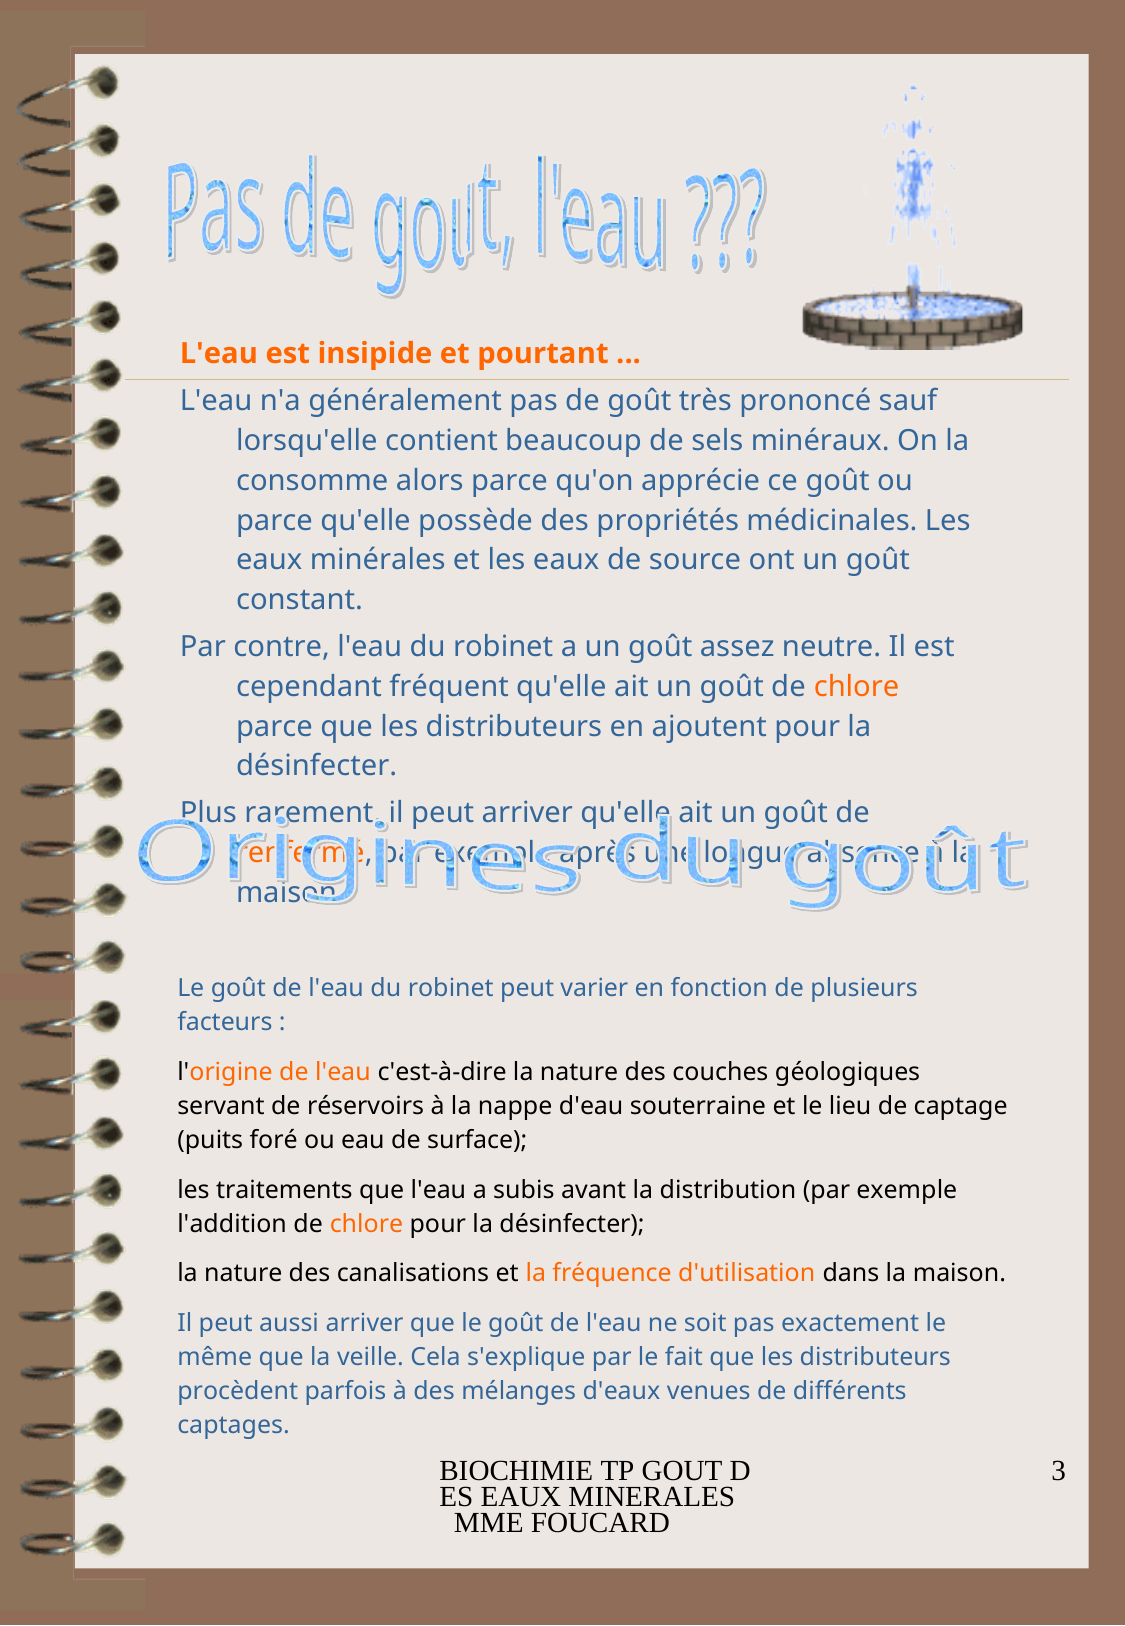

Pas de gout, l'eau ???
L'eau est insipide et pourtant ...
L'eau n'a généralement pas de goût très prononcé sauf lorsqu'elle contient beaucoup de sels minéraux. On la consomme alors parce qu'on apprécie ce goût ou parce qu'elle possède des propriétés médicinales. Les eaux minérales et les eaux de source ont un goût constant.
Par contre, l'eau du robinet a un goût assez neutre. Il est cependant fréquent qu'elle ait un goût de chlore parce que les distributeurs en ajoutent pour la désinfecter.
Plus rarement, il peut arriver qu'elle ait un goût de renfermé, par exemple après une longue absence à la maison.
Origines du goût
Le goût de l'eau du robinet peut varier en fonction de plusieurs facteurs :
l'origine de l'eau c'est-à-dire la nature des couches géologiques servant de réservoirs à la nappe d'eau souterraine et le lieu de captage (puits foré ou eau de surface);
les traitements que l'eau a subis avant la distribution (par exemple l'addition de chlore pour la désinfecter);
la nature des canalisations et la fréquence d'utilisation dans la maison.
Il peut aussi arriver que le goût de l'eau ne soit pas exactement le même que la veille. Cela s'explique par le fait que les distributeurs procèdent parfois à des mélanges d'eaux venues de différents captages.
BIOCHIMIE TP GOUT DES EAUX MINERALES MME FOUCARD
3